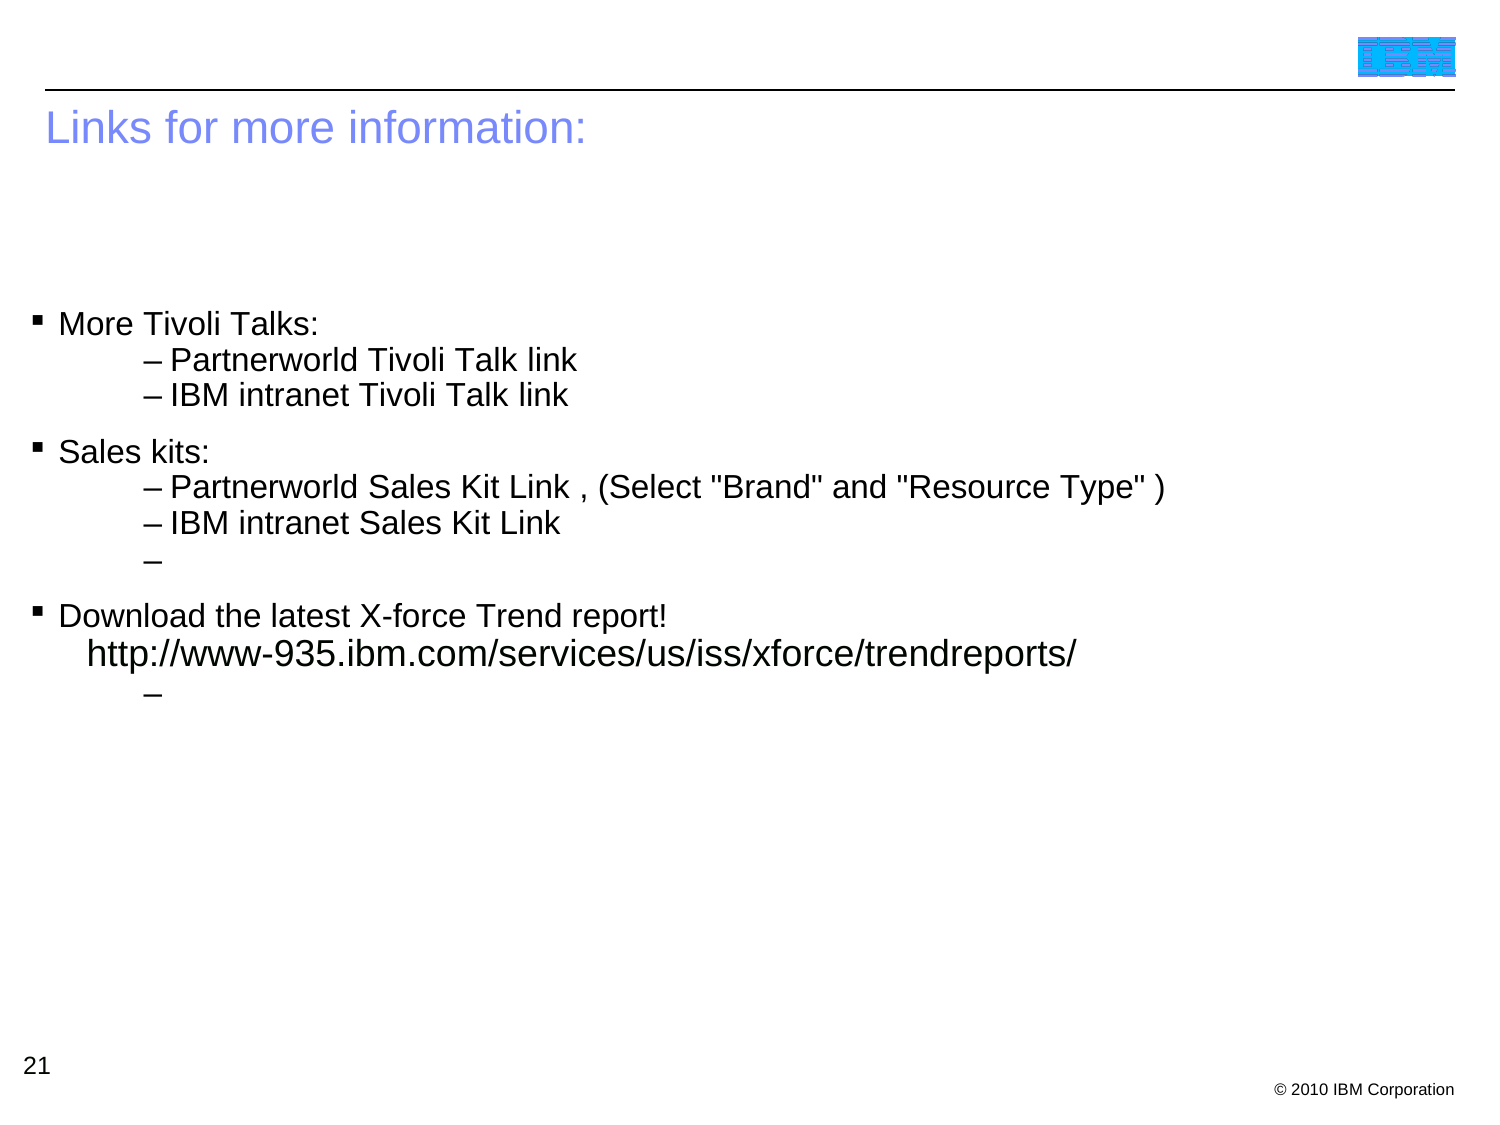

# Links for more information:
More Tivoli Talks:
Partnerworld Tivoli Talk link
IBM intranet Tivoli Talk link
Sales kits:
Partnerworld Sales Kit Link , (Select "Brand" and "Resource Type" )
IBM intranet Sales Kit Link
Download the latest X-force Trend report!
http://www-935.ibm.com/services/us/iss/xforce/trendreports/
21